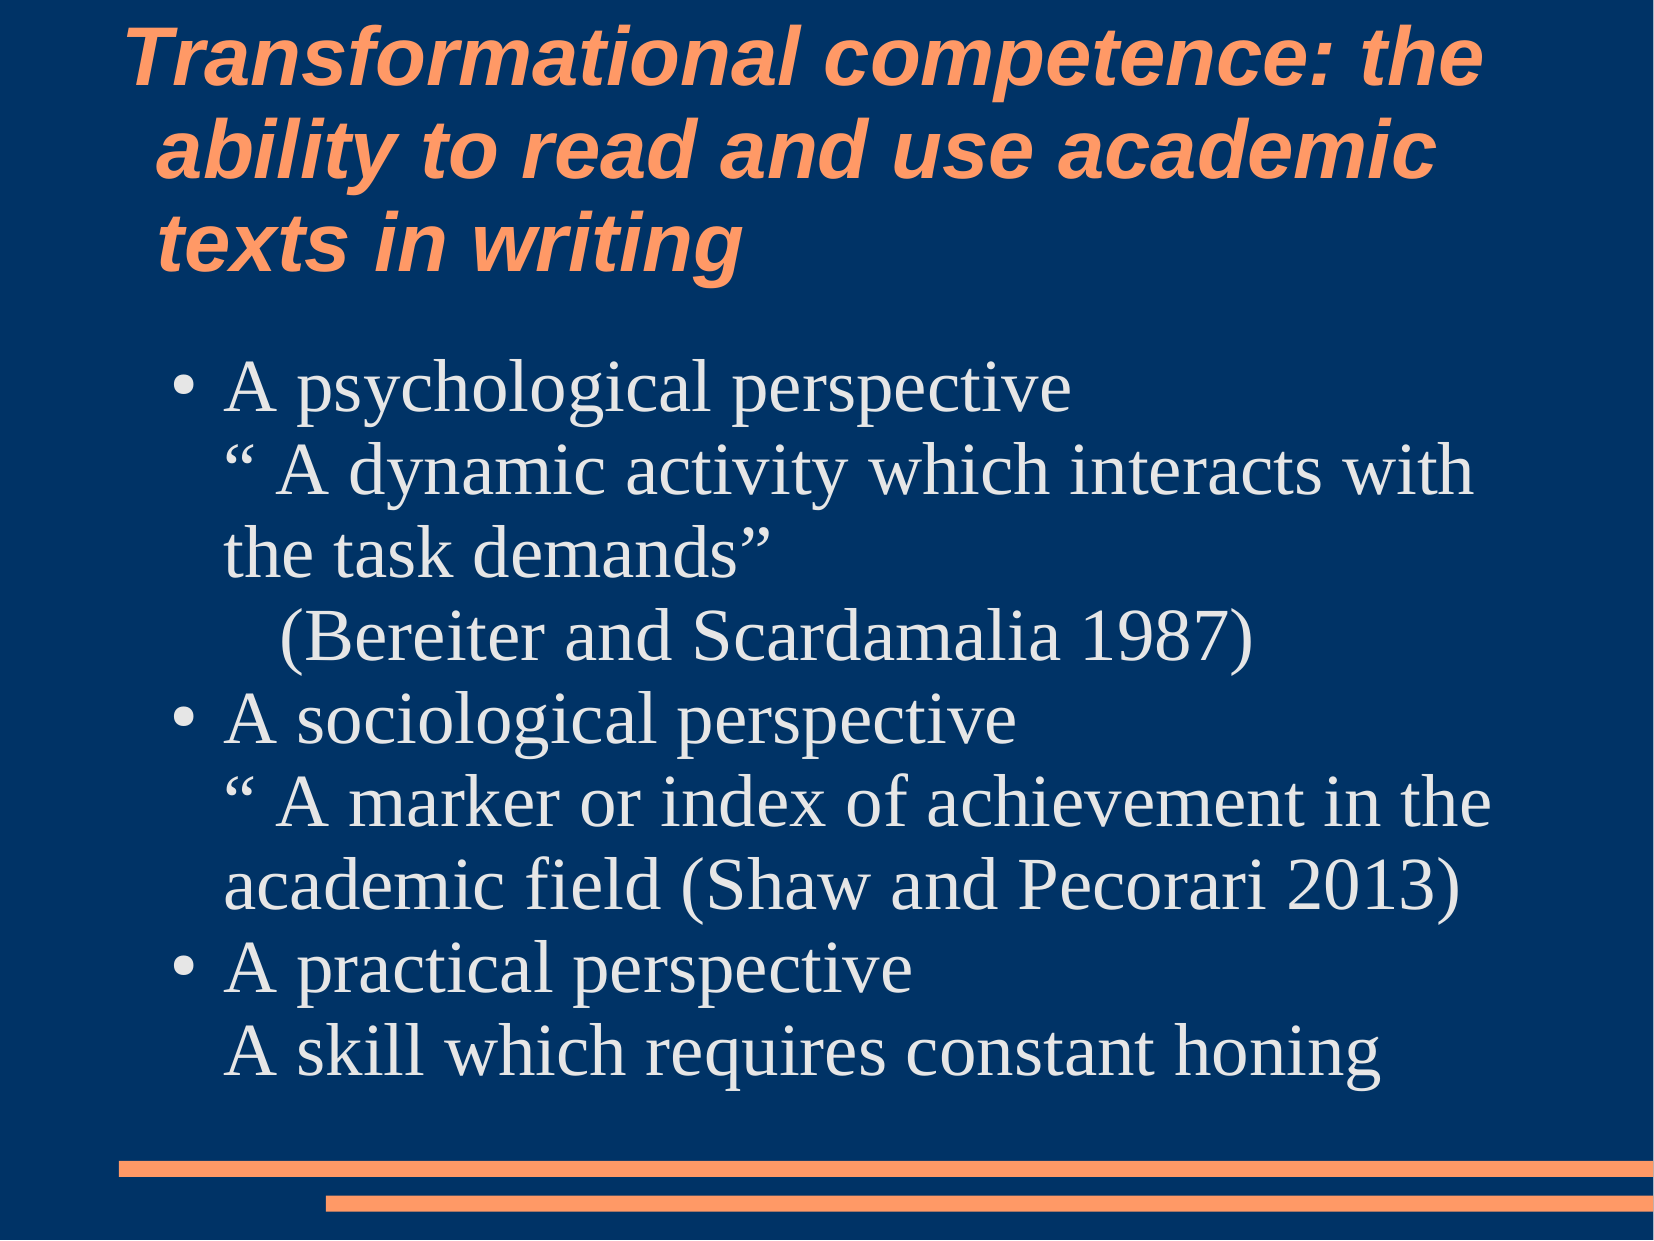

# Transformational competence: the ability to read and use academic texts in writing
A psychological perspective
“ A dynamic activity which interacts with the task demands”
 (Bereiter and Scardamalia 1987)
A sociological perspective
“ A marker or index of achievement in the academic field (Shaw and Pecorari 2013)
A practical perspective
A skill which requires constant honing